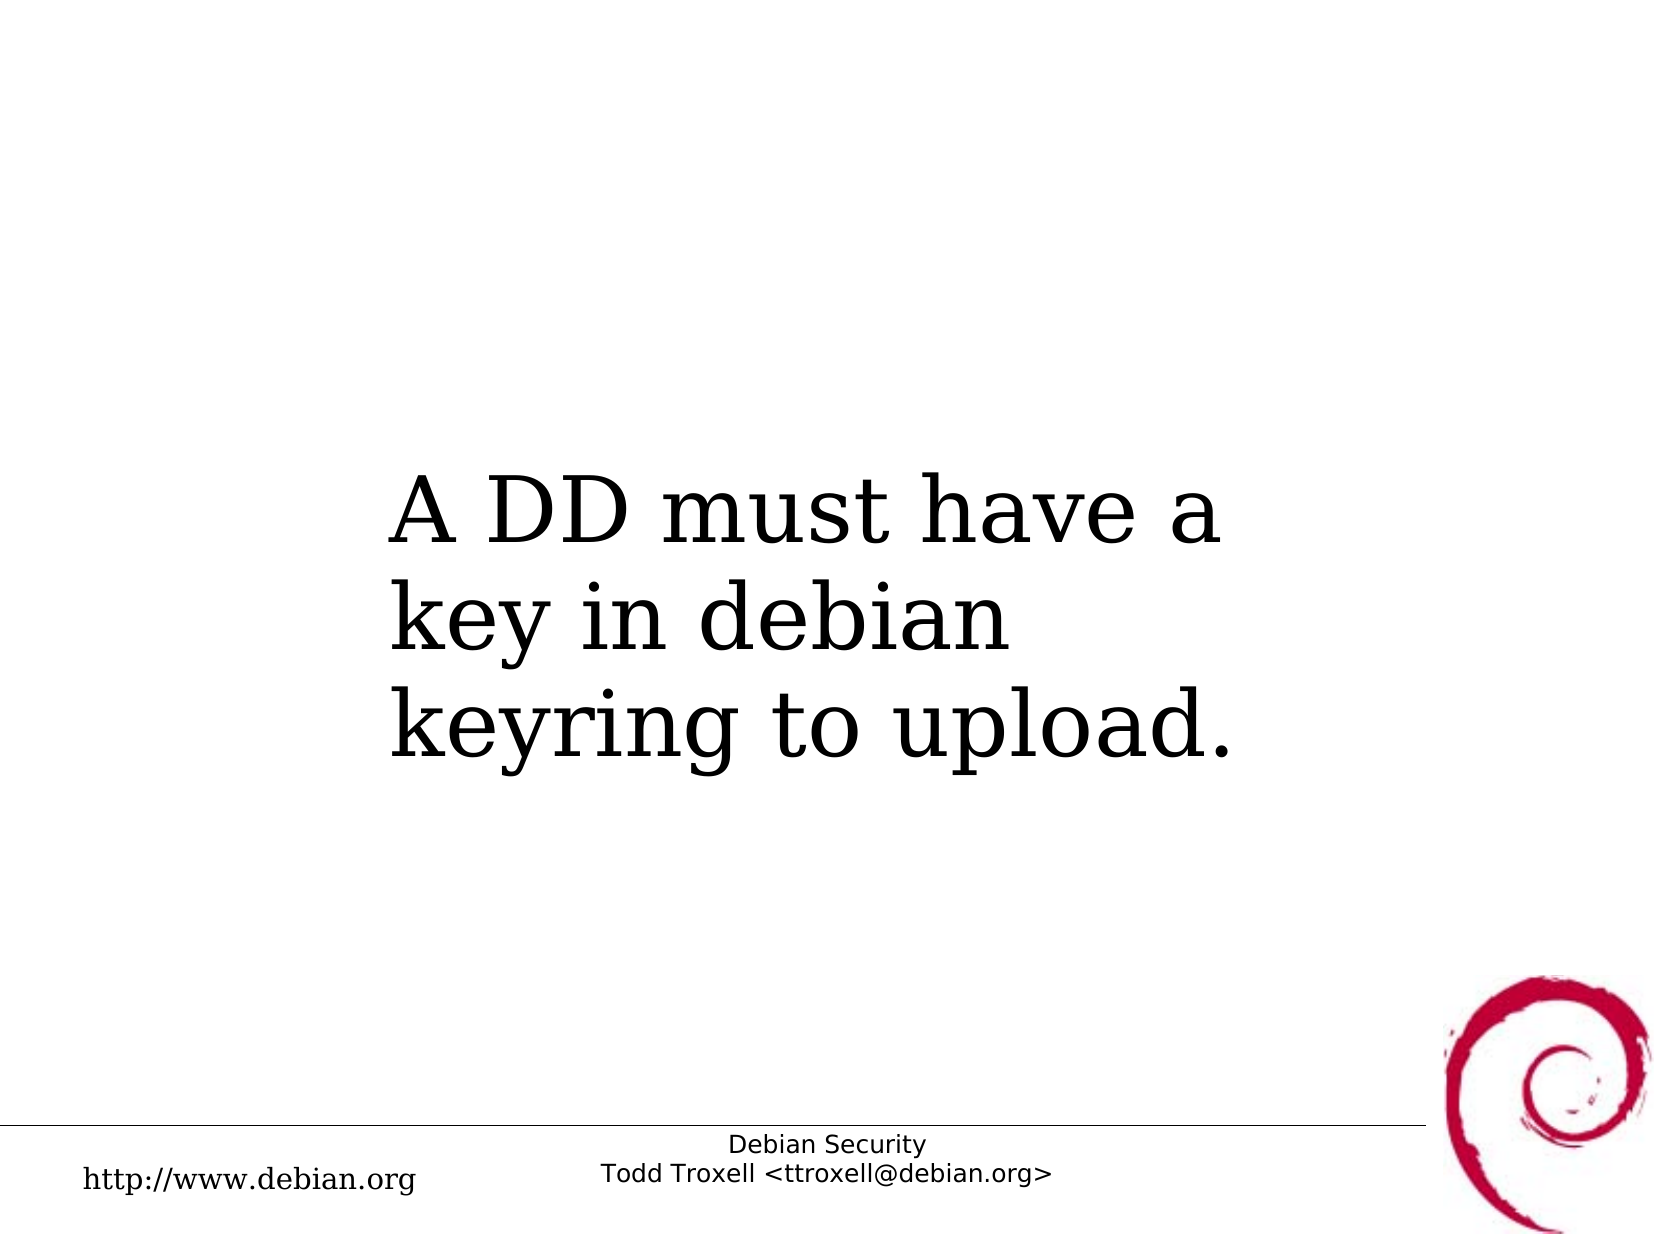

A DD must have a key in debian keyring to upload.